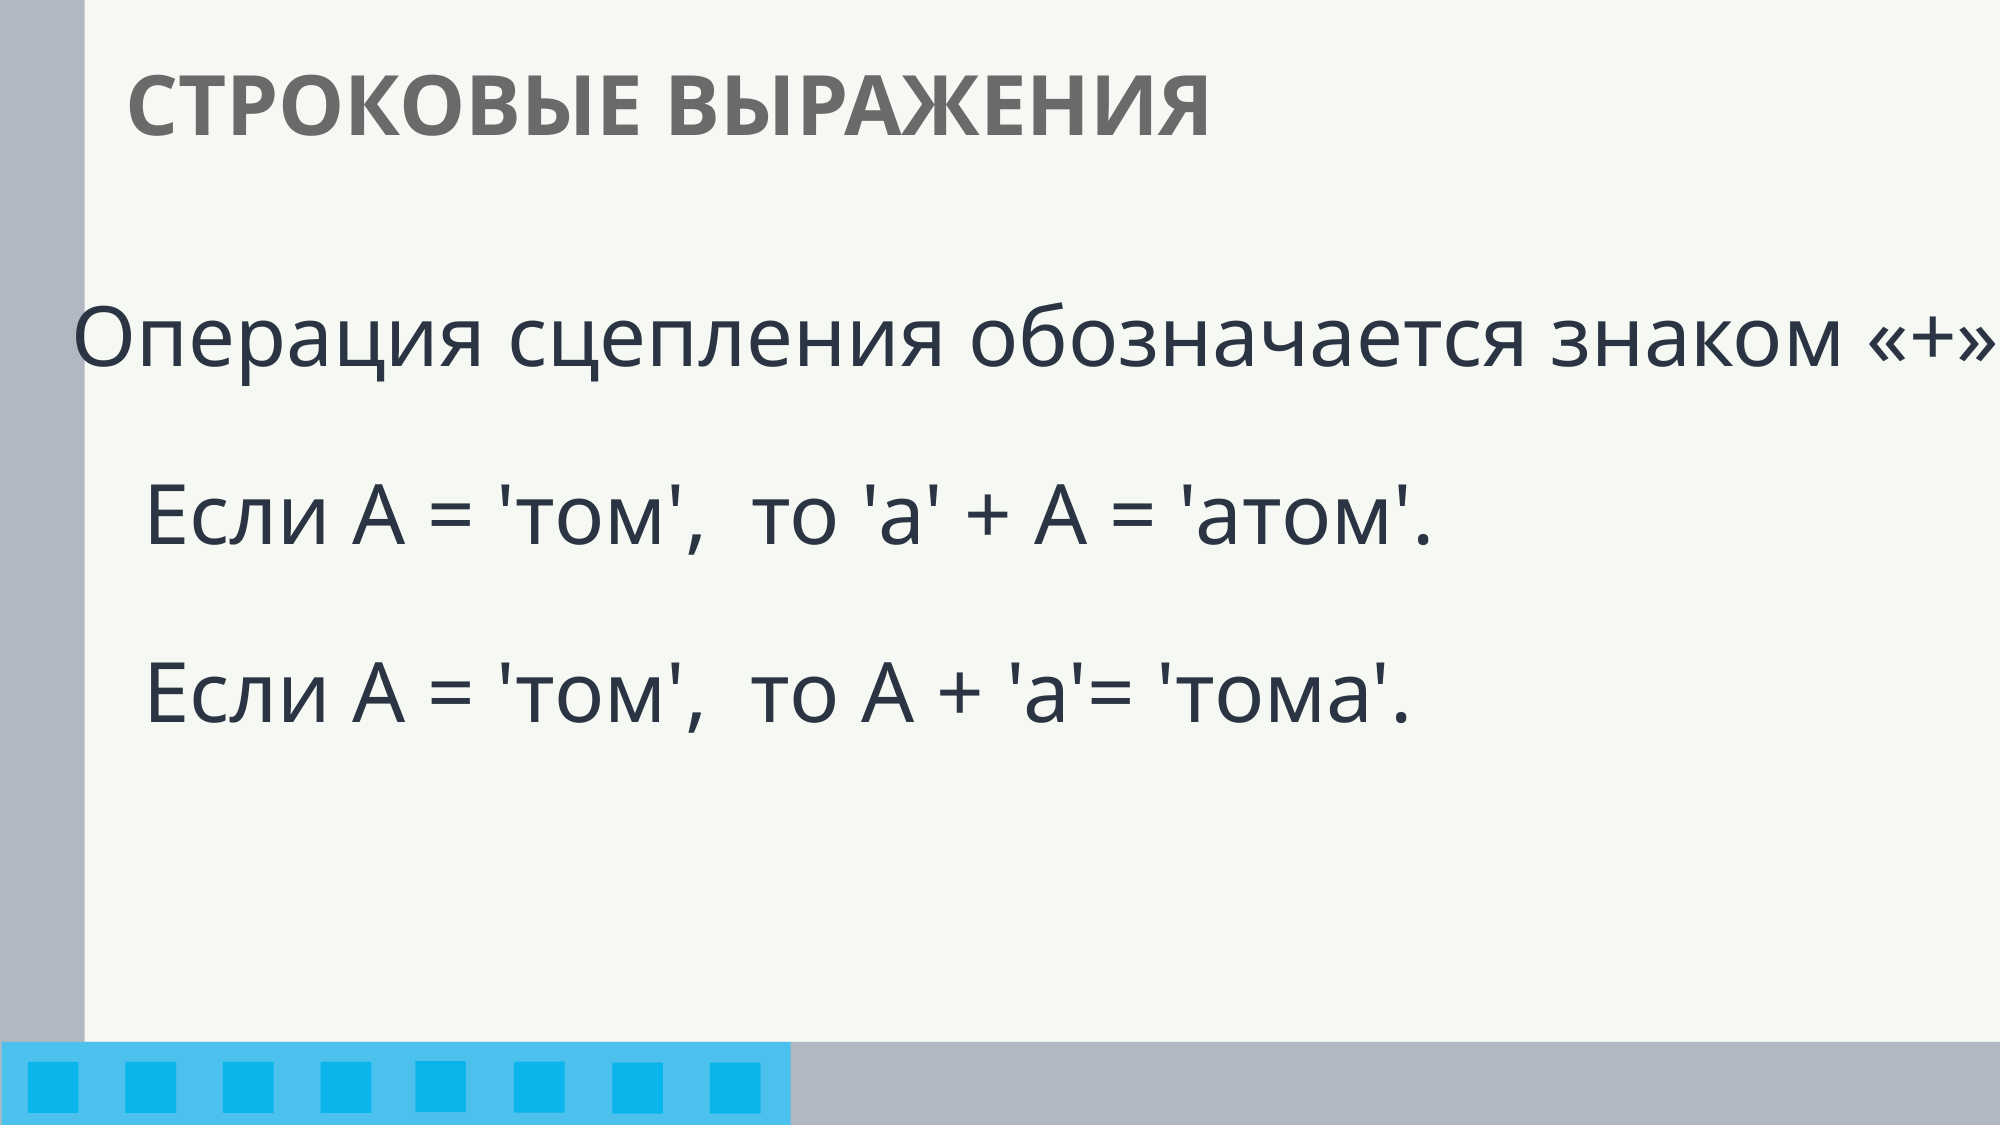

# СТРОКОВЫЕ ВЫРАЖЕНИЯ
Операция сцепления обозначается знаком «+»
Если А = 'том', то 'а' + А = 'атом'.
Если А = 'том', то А + 'а'= 'тома'.